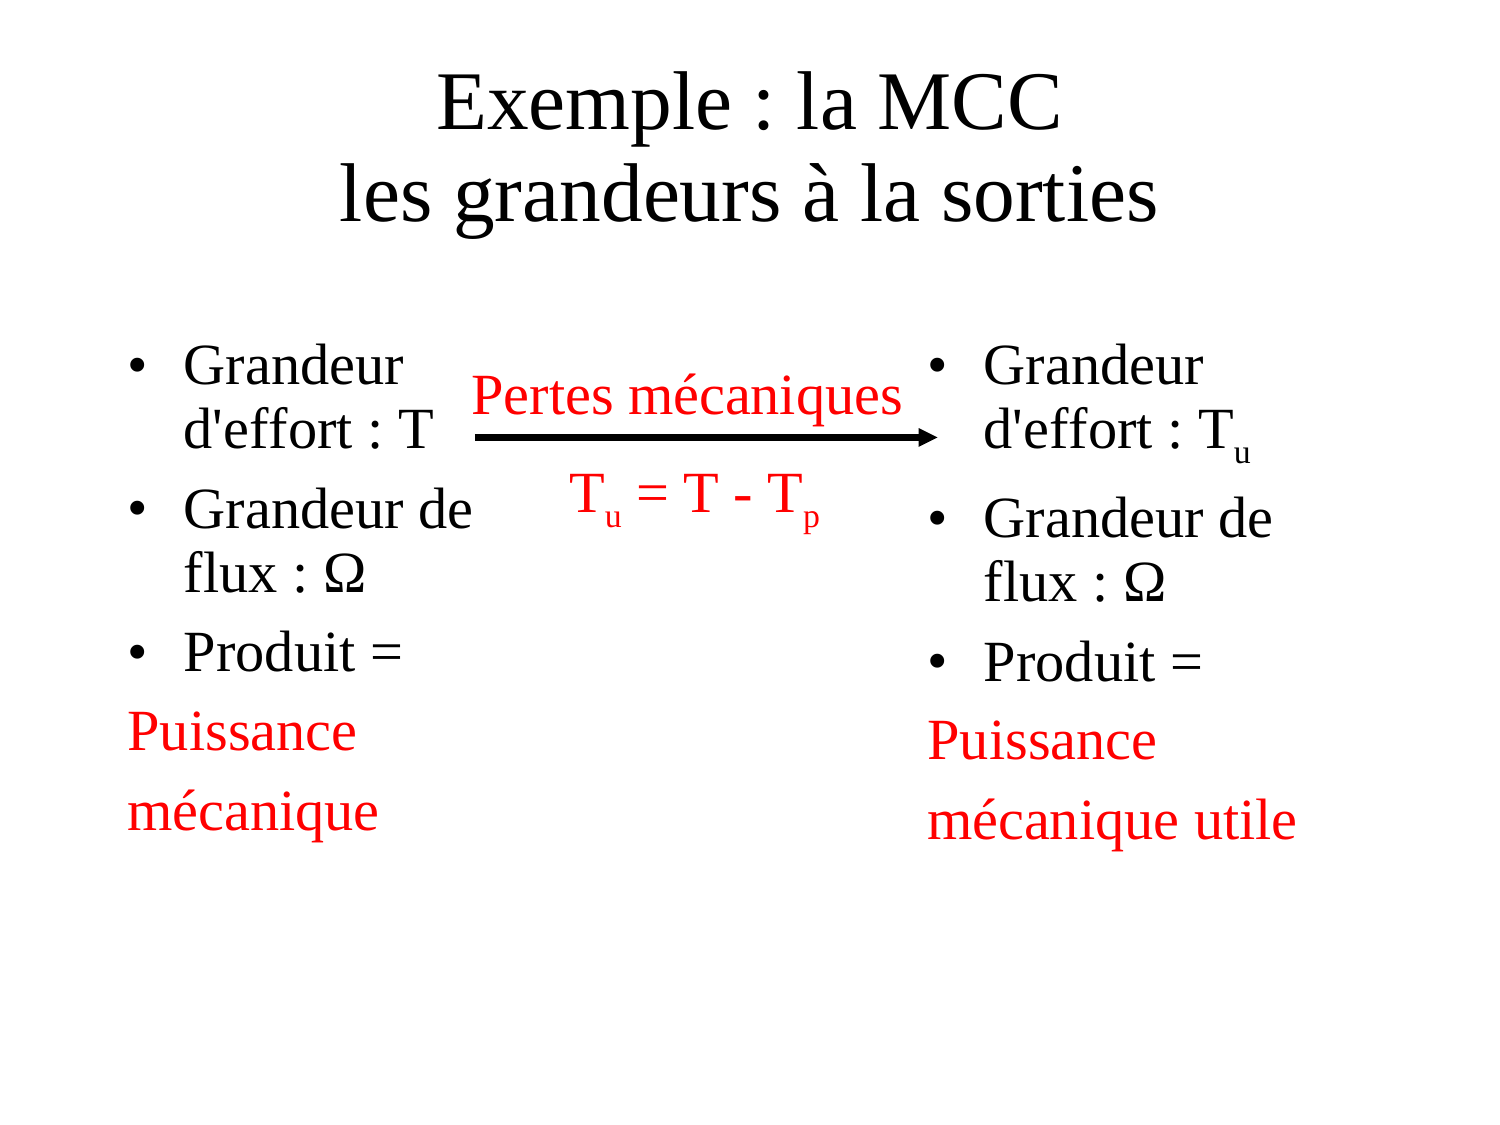

# Exemple : la MCC les grandeurs à la sorties
Grandeur d'effort : T
Grandeur de flux : Ω
Produit =
Puissance
mécanique
Grandeur d'effort : Tu
Grandeur de flux : Ω
Produit =
Puissance
mécanique utile
Pertes mécaniques
 Tu = T - Tp